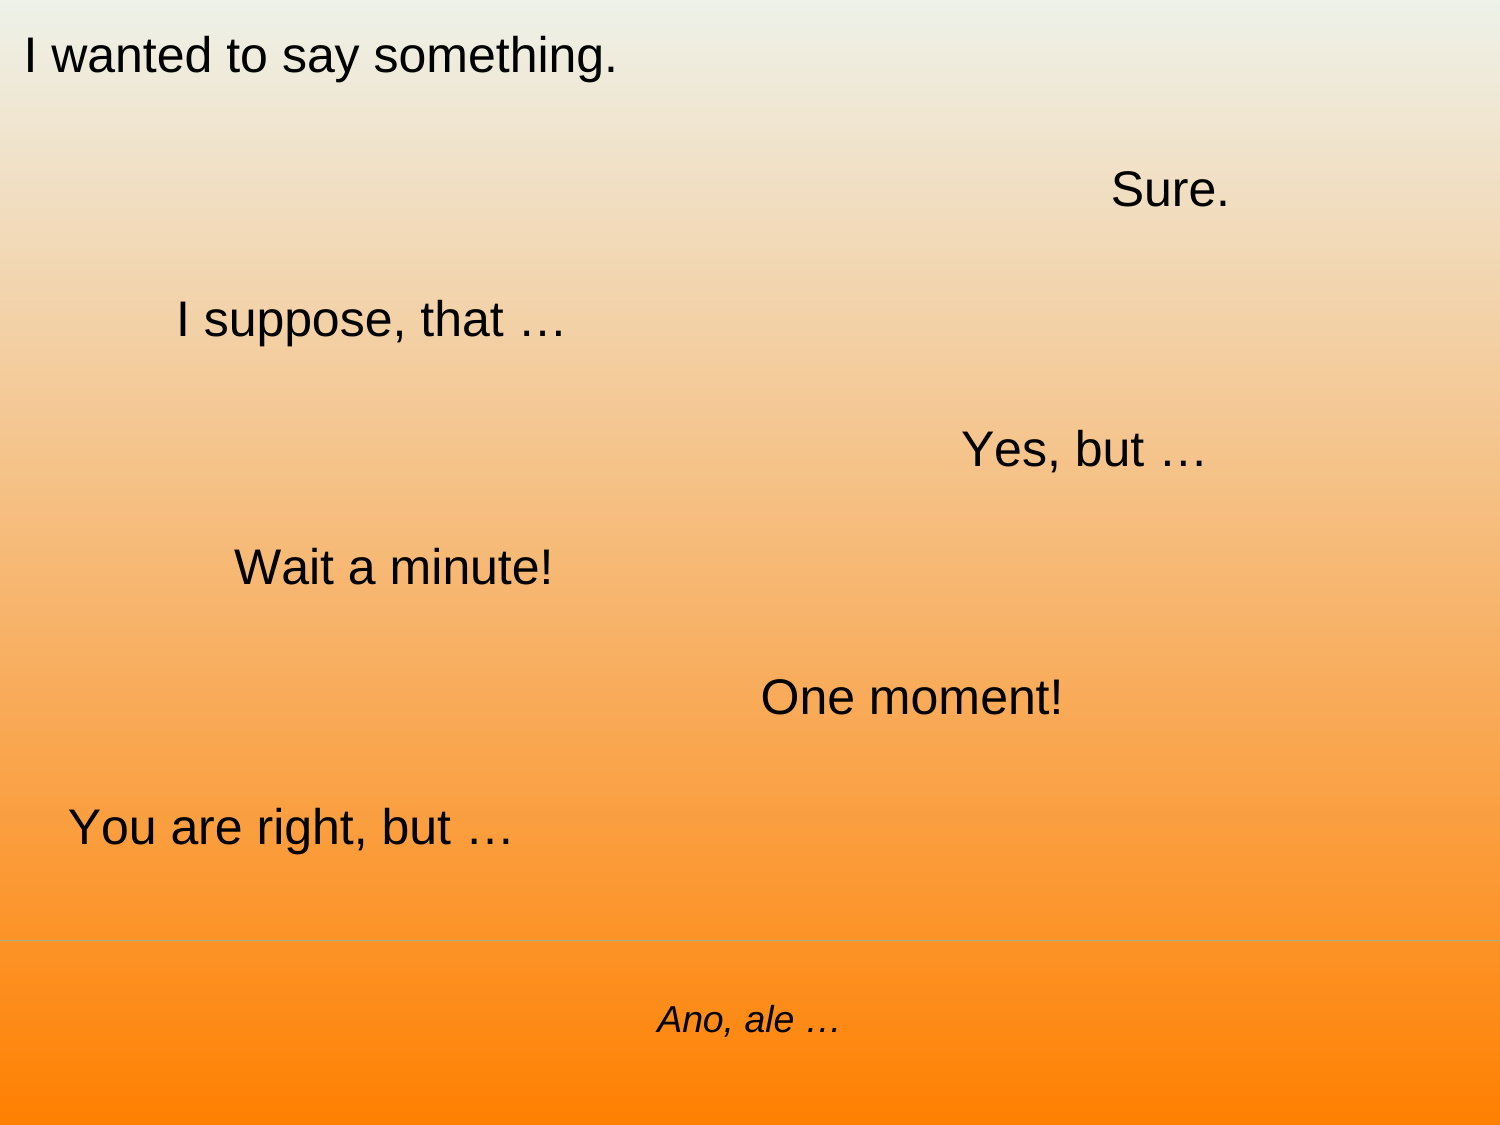

I wanted to say something.
Sure.
I suppose, that …
Yes, but …
Wait a minute!
One moment!
You are right, but …
Ano, ale …